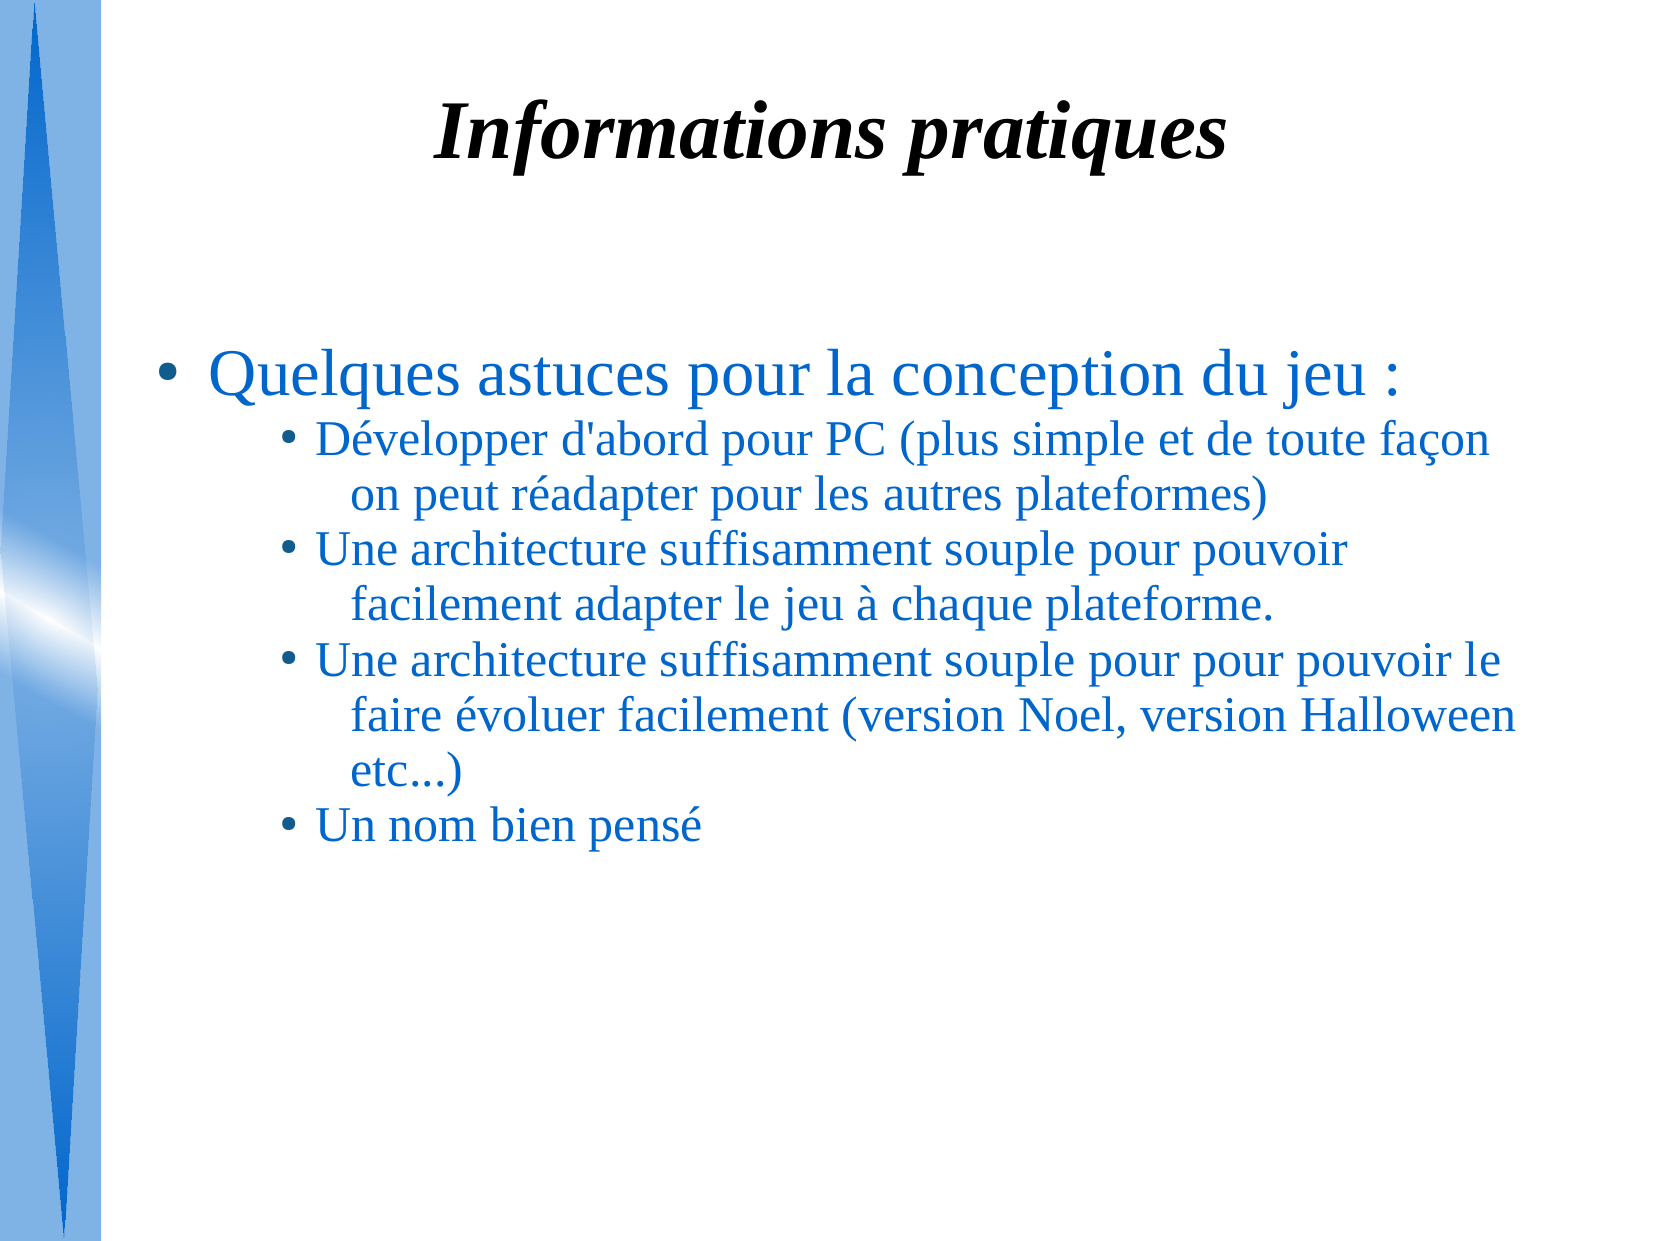

# Informations pratiques
Quelques astuces pour la conception du jeu :
Développer d'abord pour PC (plus simple et de toute façon on peut réadapter pour les autres plateformes)
Une architecture suffisamment souple pour pouvoir facilement adapter le jeu à chaque plateforme.
Une architecture suffisamment souple pour pour pouvoir le faire évoluer facilement (version Noel, version Halloween etc...)
Un nom bien pensé